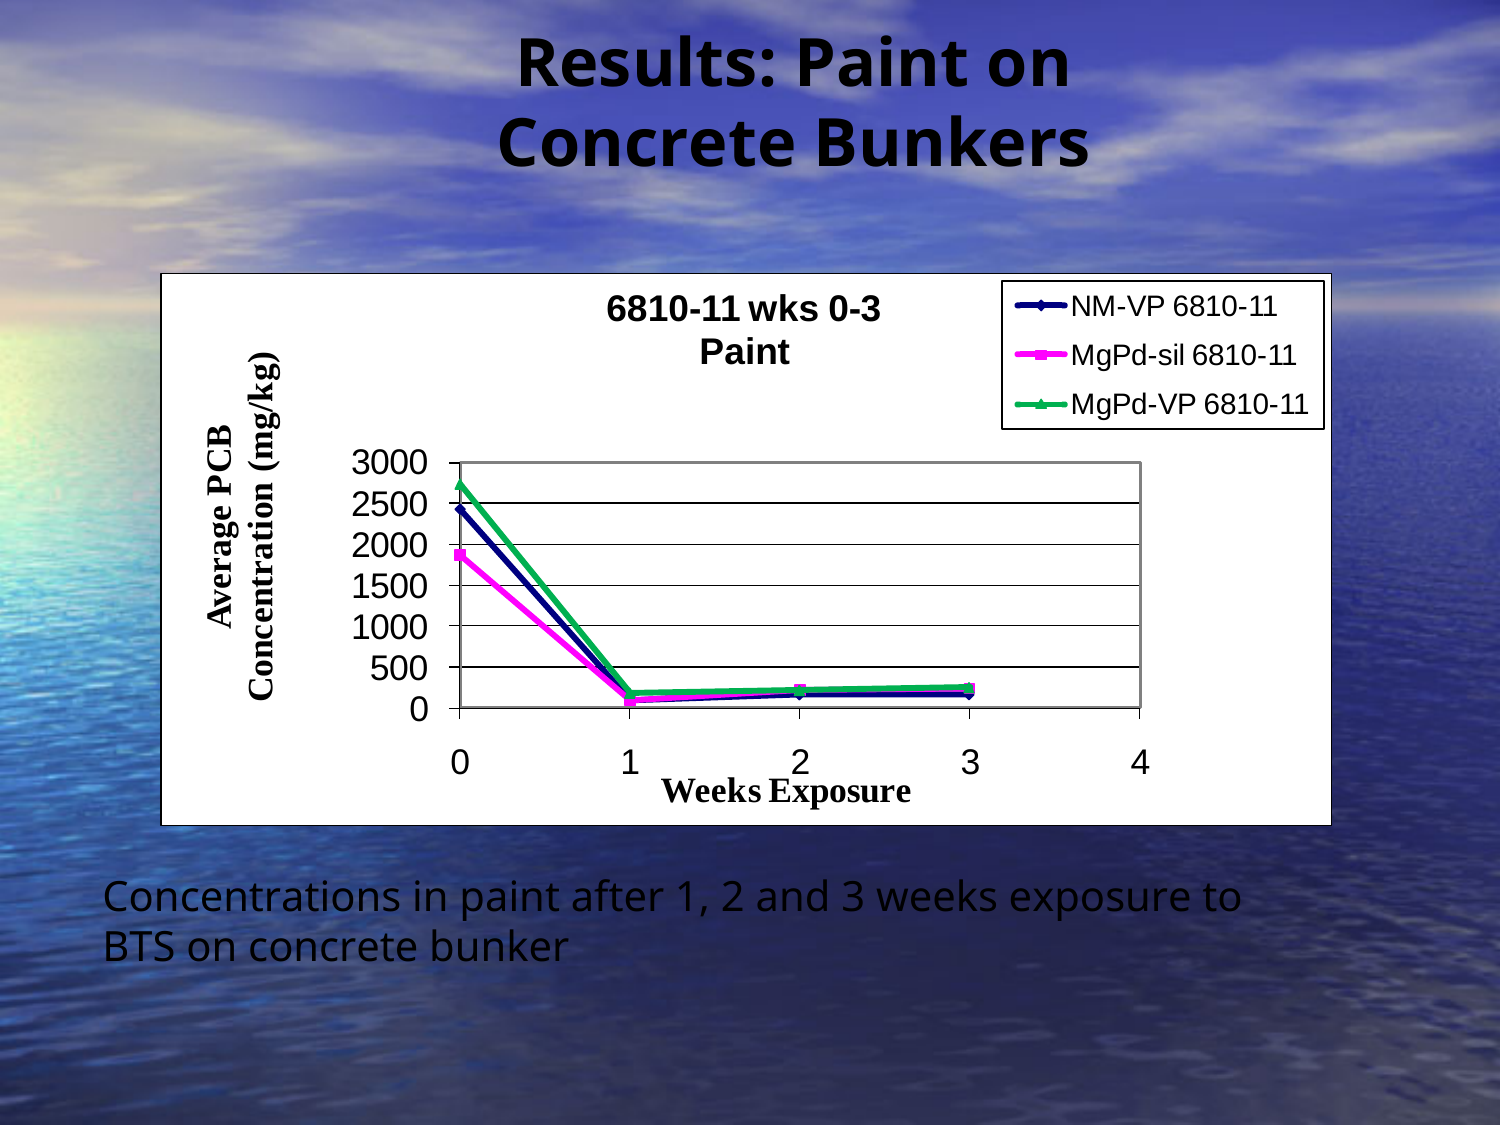

Results: Paint on Concrete Bunkers
Concentrations in paint after 1, 2 and 3 weeks exposure to BTS on concrete bunker